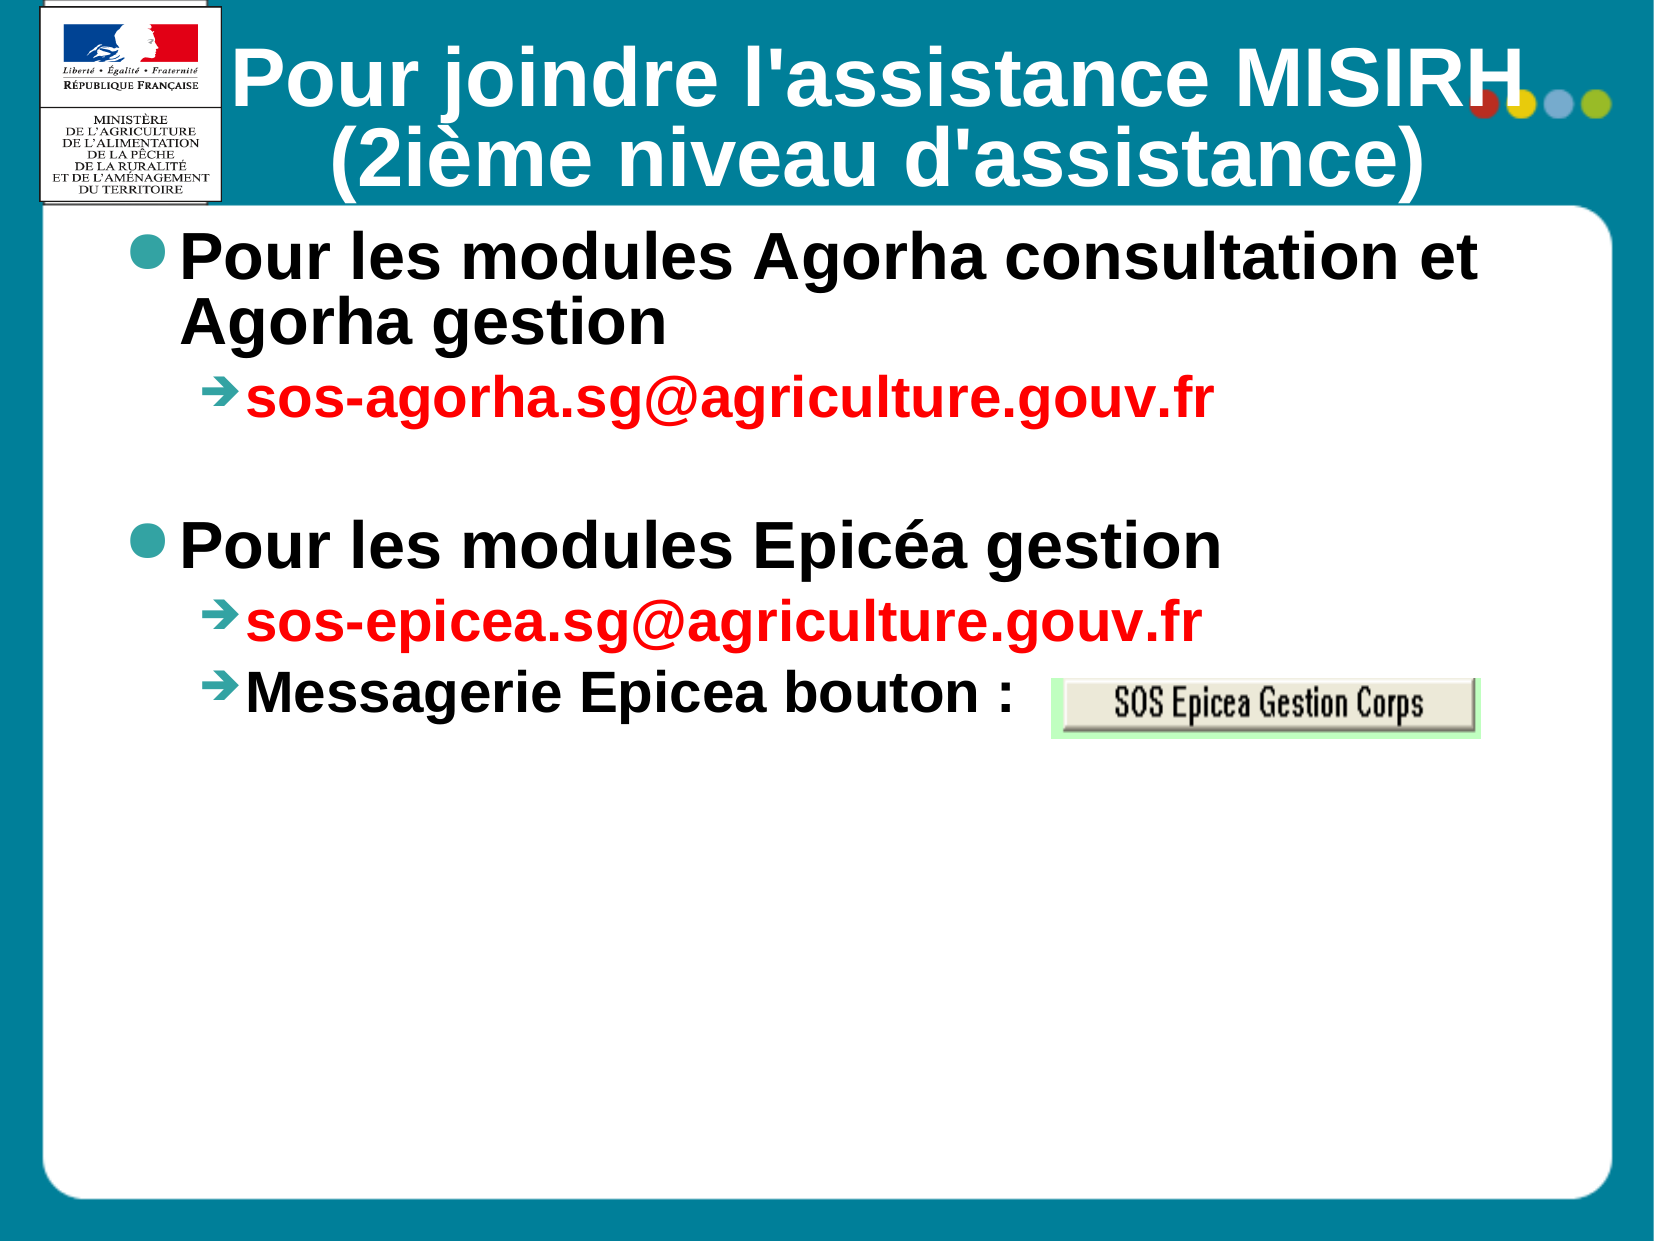

# Pour joindre l'assistance MISIRH (2ième niveau d'assistance)
Pour les modules Agorha consultation et Agorha gestion
sos-agorha.sg@agriculture.gouv.fr
Pour les modules Epicéa gestion
sos-epicea.sg@agriculture.gouv.fr
Messagerie Epicea bouton :